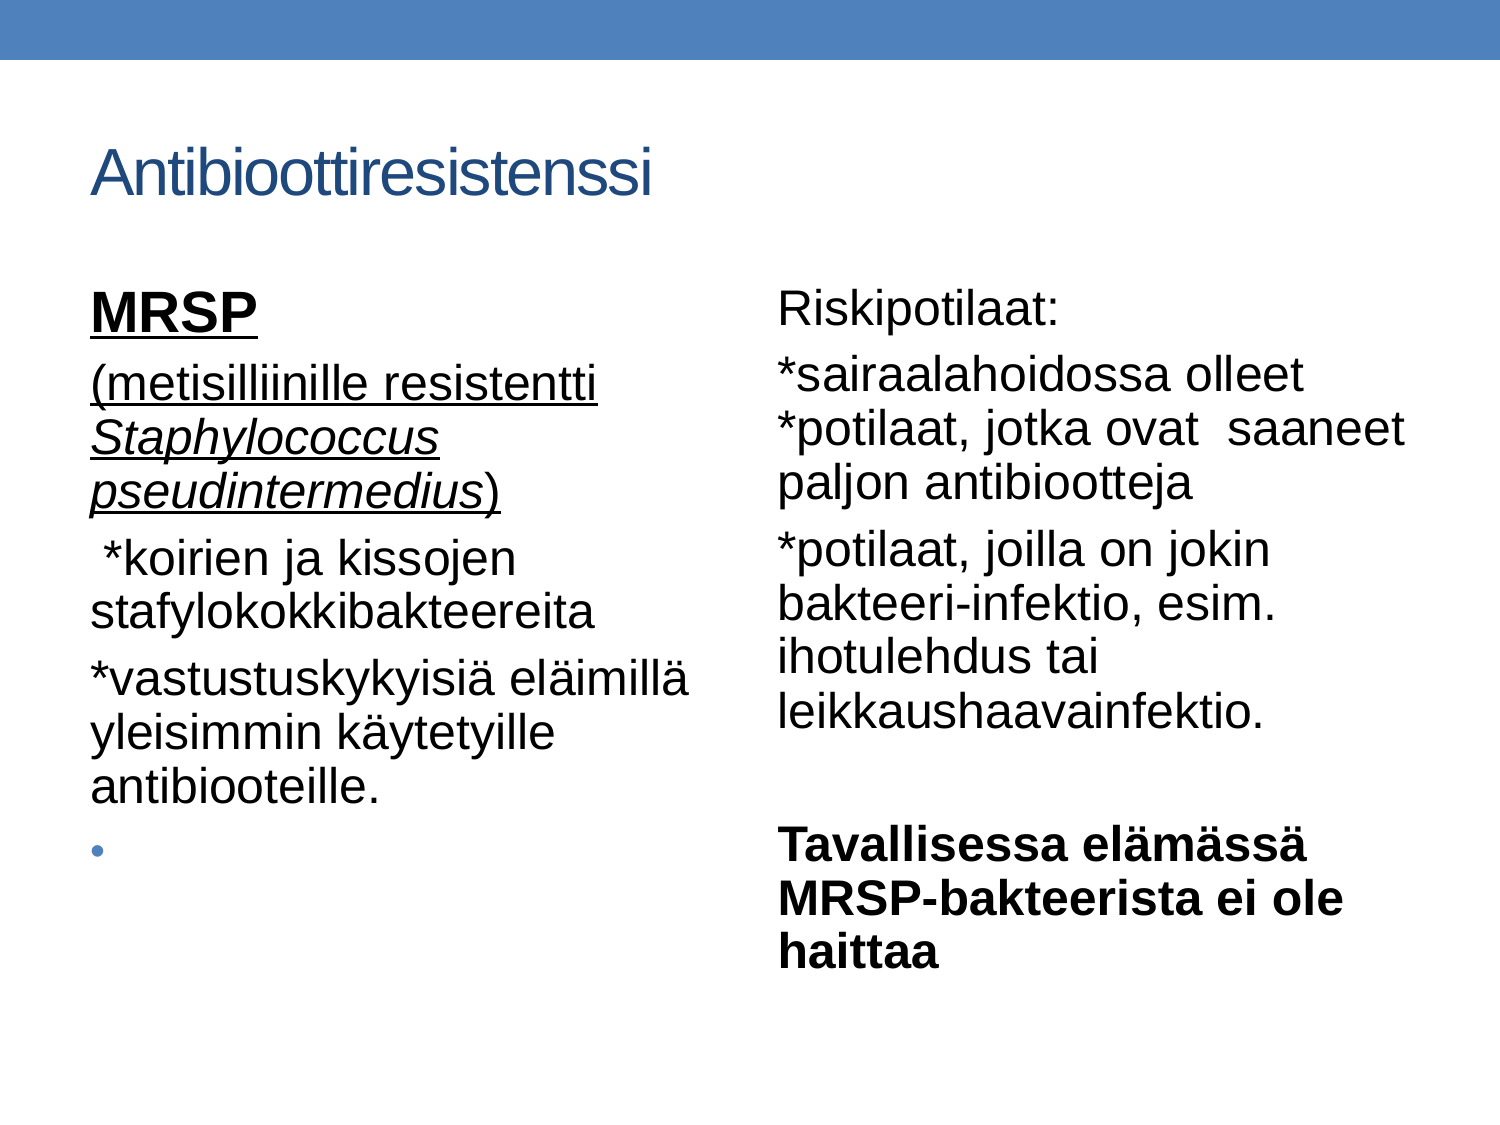

# Antibioottiresistenssi
MRSP
(metisilliinille resistentti Staphylococcus pseudintermedius)
 *koirien ja kissojen stafylokokkibakteereita
*vastustuskykyisiä eläimillä yleisimmin käytetyille antibiooteille.
Riskipotilaat:
*sairaalahoidossa olleet *potilaat, jotka ovat saaneet paljon antibiootteja
*potilaat, joilla on jokin bakteeri-infektio, esim. ihotulehdus tai leikkaushaavainfektio.
Tavallisessa elämässä MRSP-bakteerista ei ole haittaa